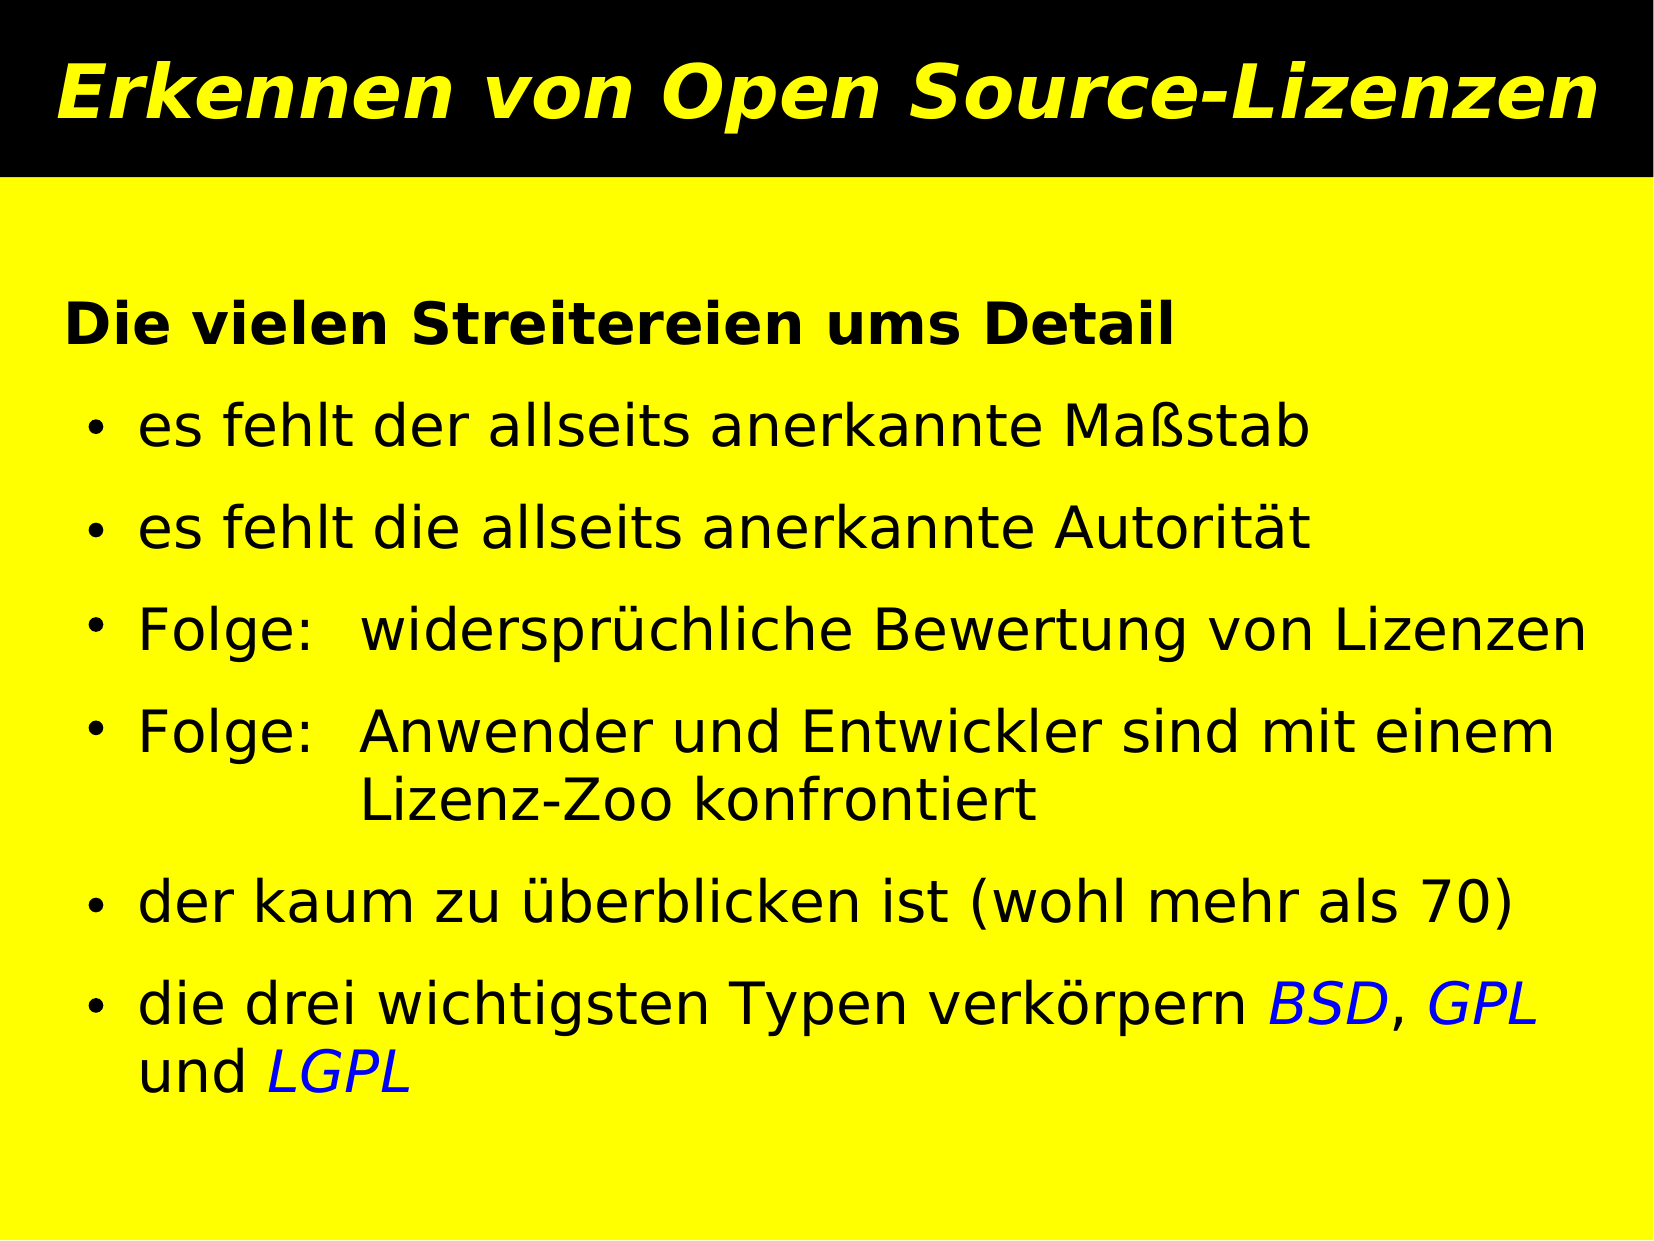

Erkennen von Open Source-Lizenzen
	Die vielen Streitereien ums Detail
		es fehlt der allseits anerkannte Maßstab
		es fehlt die allseits anerkannte Autorität
		Folge: 	widersprüchliche Bewertung von Lizenzen
		Folge: 	Anwender und Entwickler sind mit einem
					Lizenz-Zoo konfrontiert
		der kaum zu überblicken ist (wohl mehr als 70)
		die drei wichtigsten Typen verkörpern BSD, GPL
		und LGPL